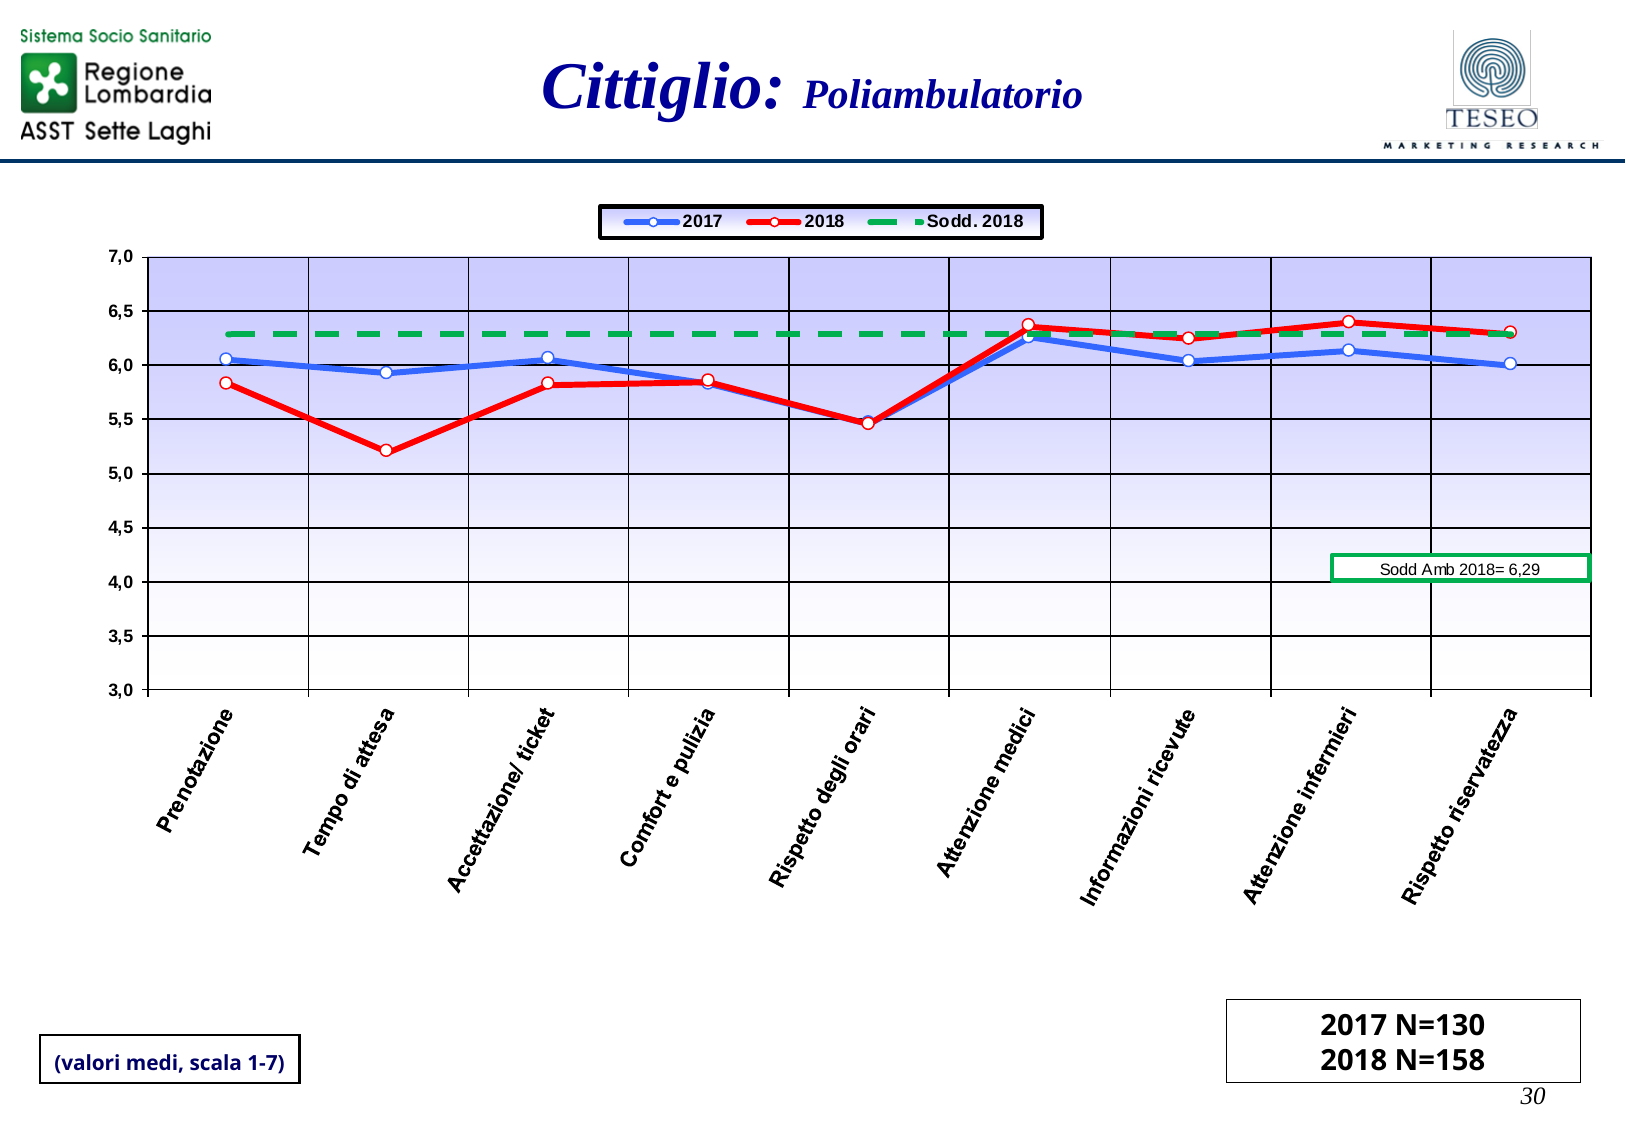

Cittiglio: Poliambulatorio
2017 N=130
2018 N=158
(valori medi, scala 1-7)